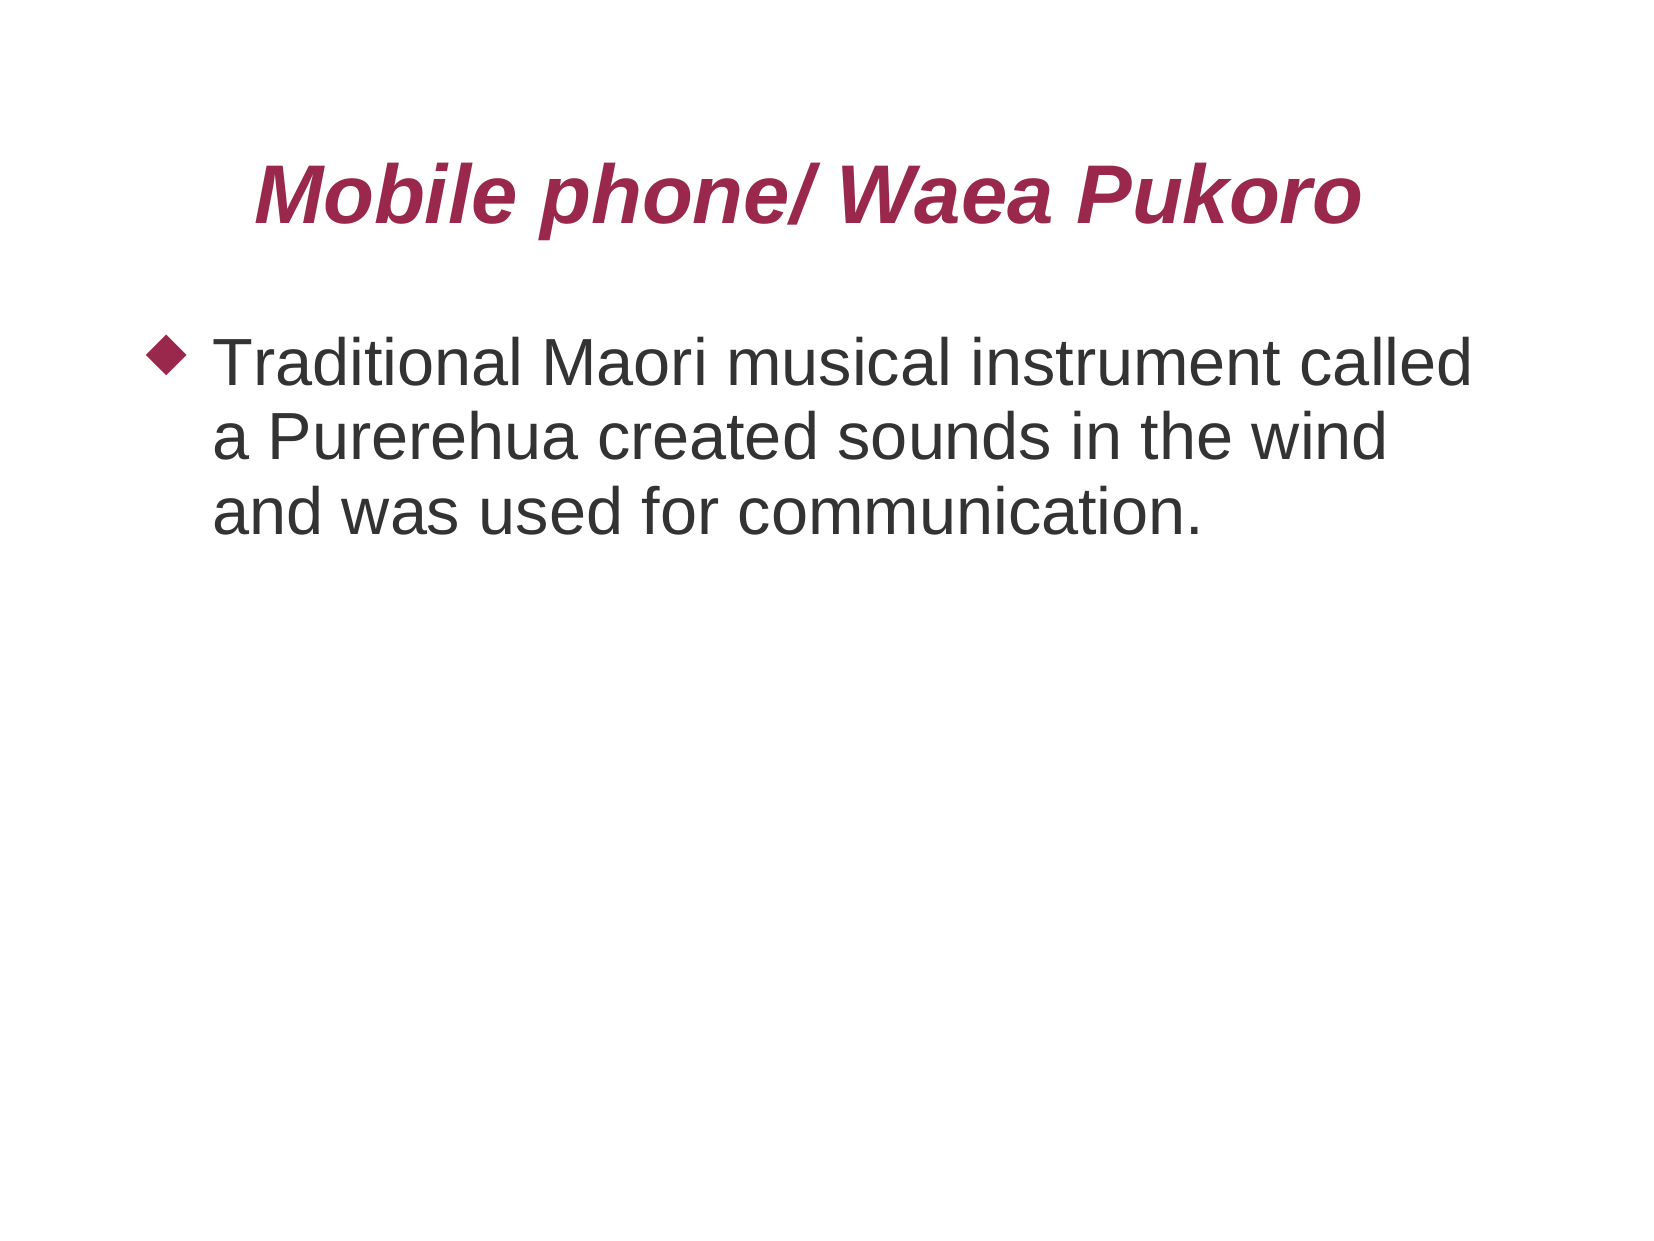

# Mobile phone/ Waea Pukoro
Traditional Maori musical instrument called a Purerehua created sounds in the wind and was used for communication.